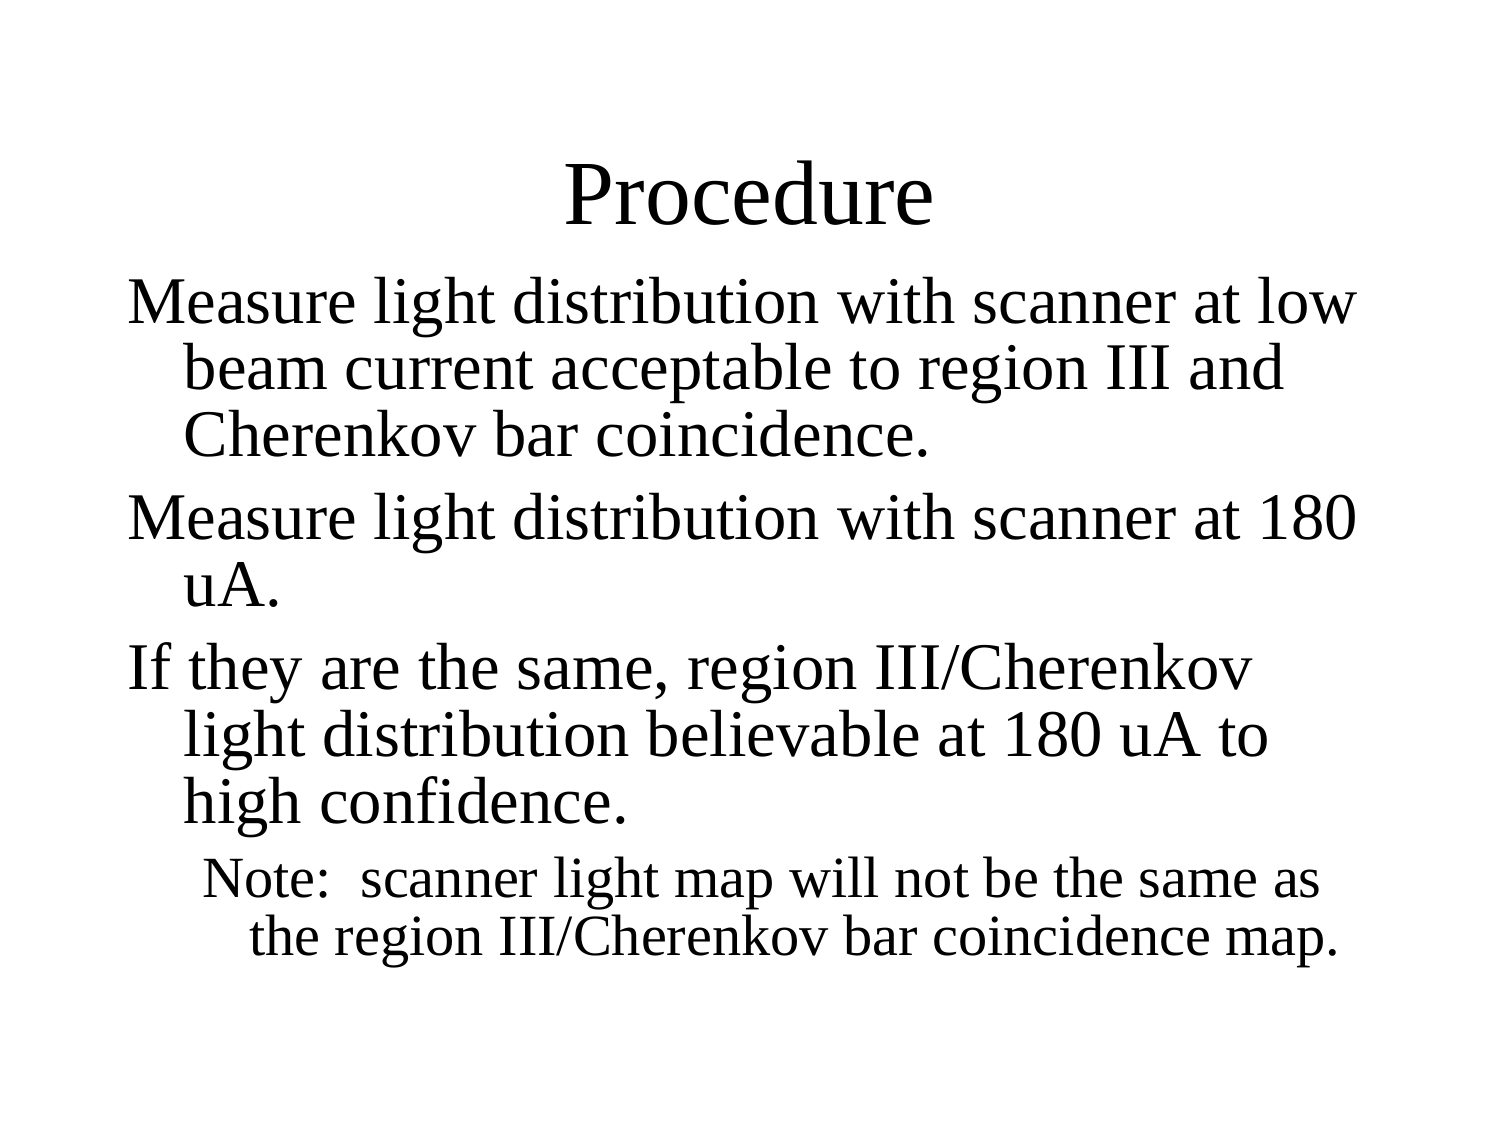

# Procedure
Measure light distribution with scanner at low beam current acceptable to region III and Cherenkov bar coincidence.
Measure light distribution with scanner at 180 uA.
If they are the same, region III/Cherenkov light distribution believable at 180 uA to high confidence.
Note: scanner light map will not be the same as the region III/Cherenkov bar coincidence map.